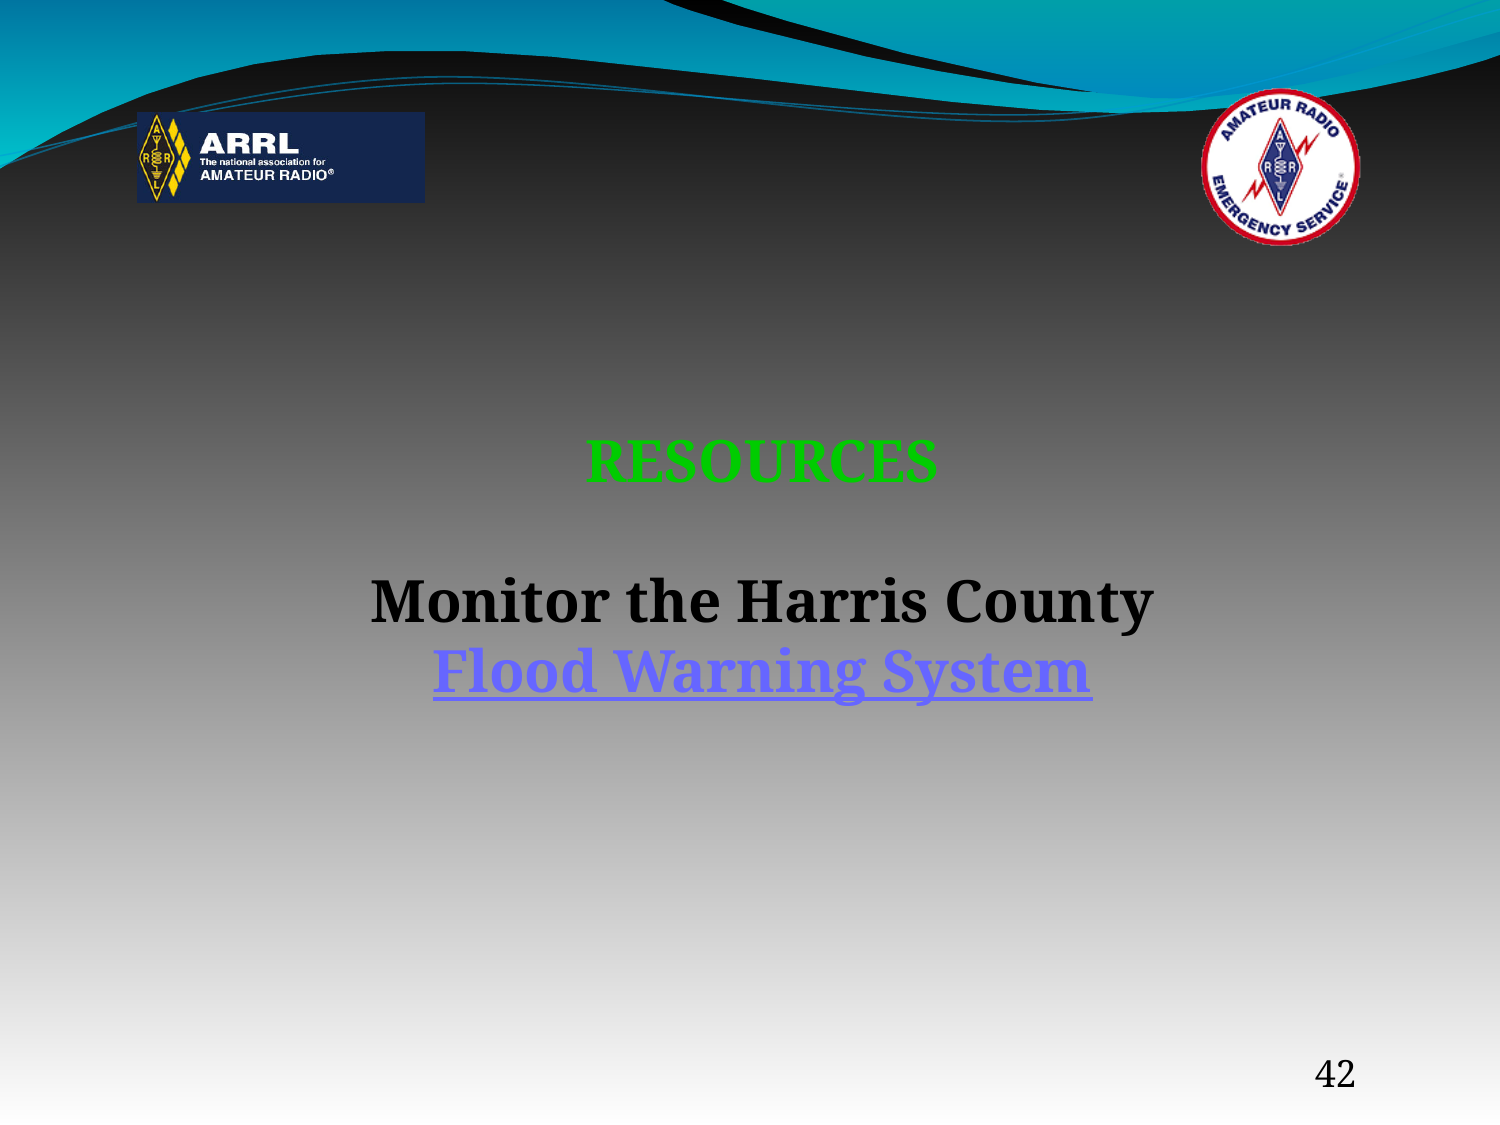

#
RESOURCES
Monitor the Harris County
Flood Warning System